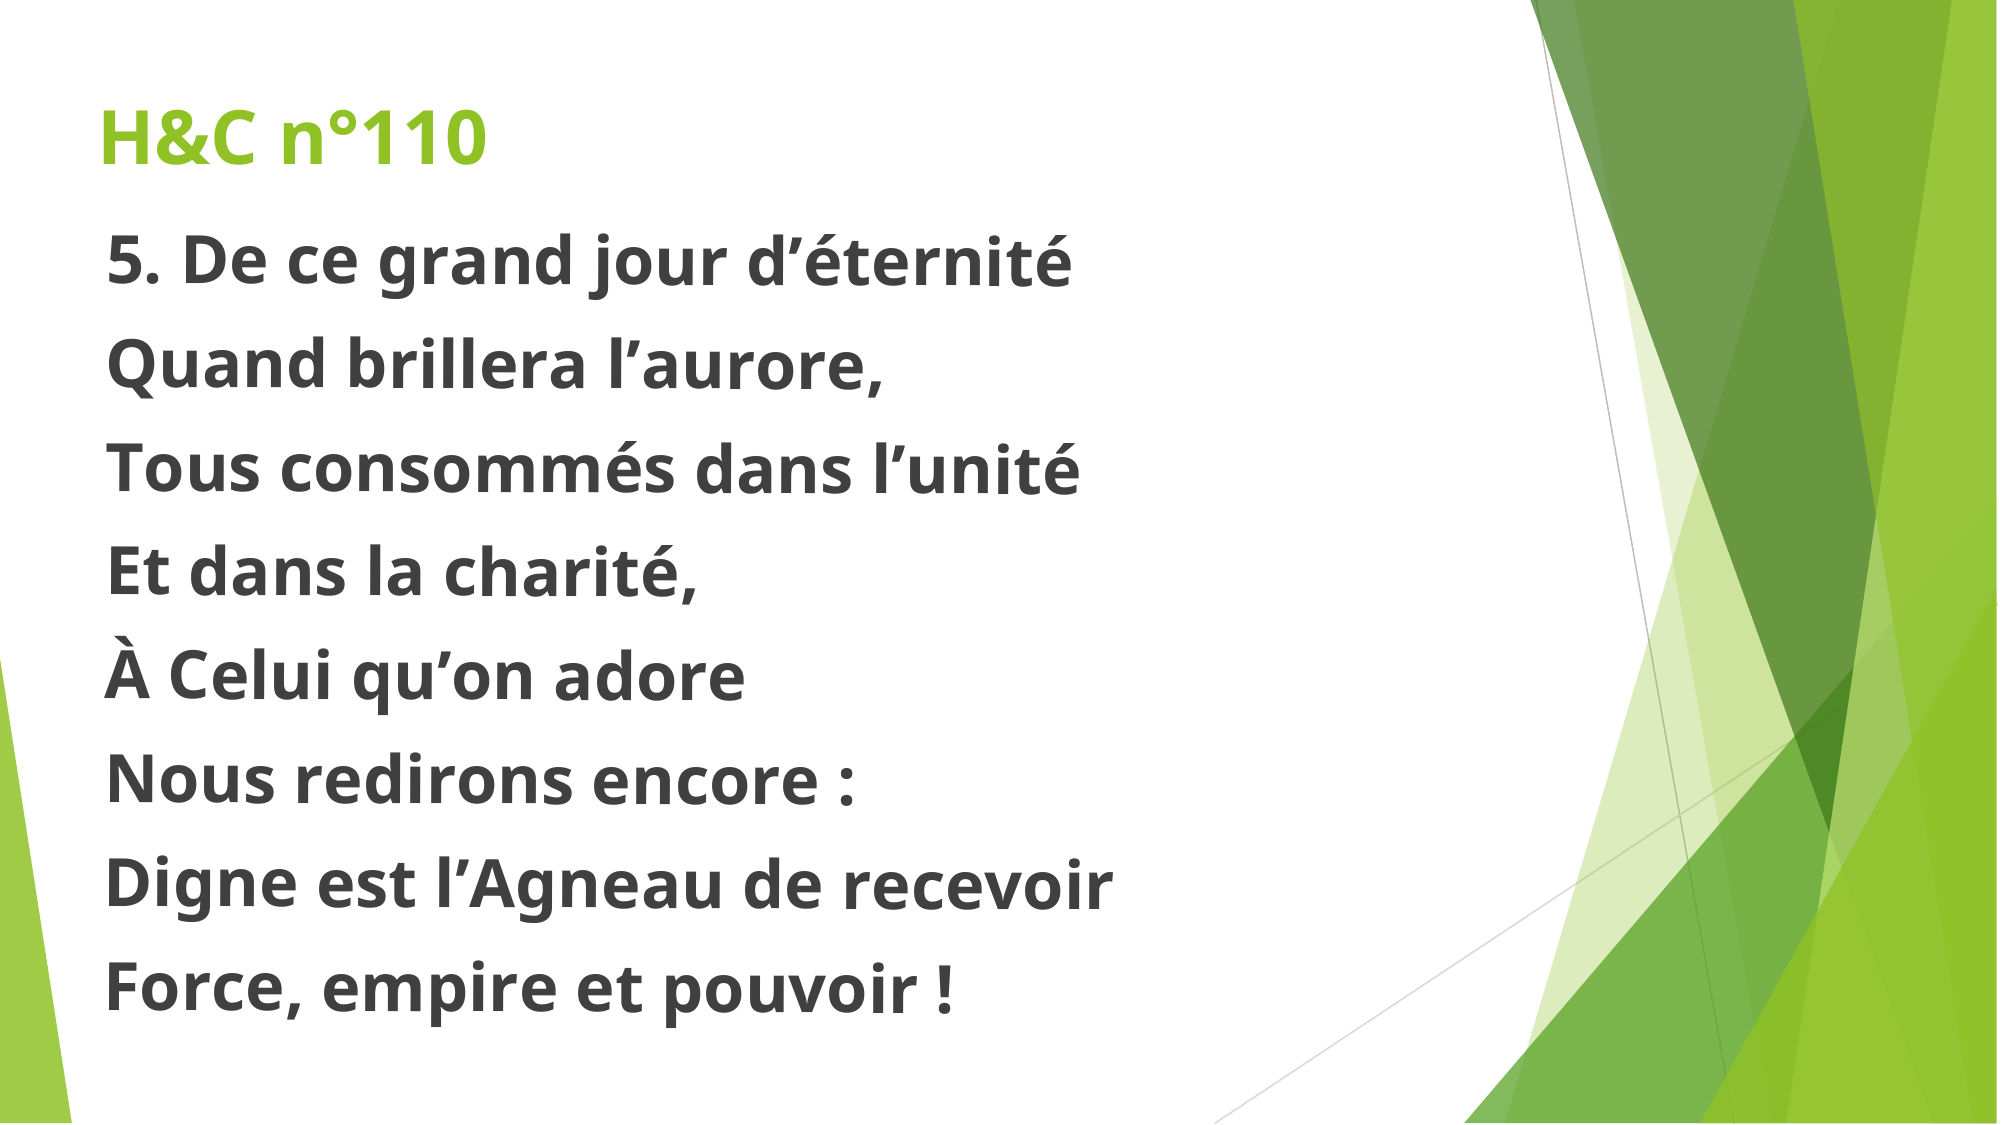

H&C n°110
5. De ce grand jour d’éternité
Quand brillera l’aurore,
Tous consommés dans l’unité
Et dans la charité,
À Celui qu’on adore
Nous redirons encore :
Digne est l’Agneau de recevoir
Force, empire et pouvoir !